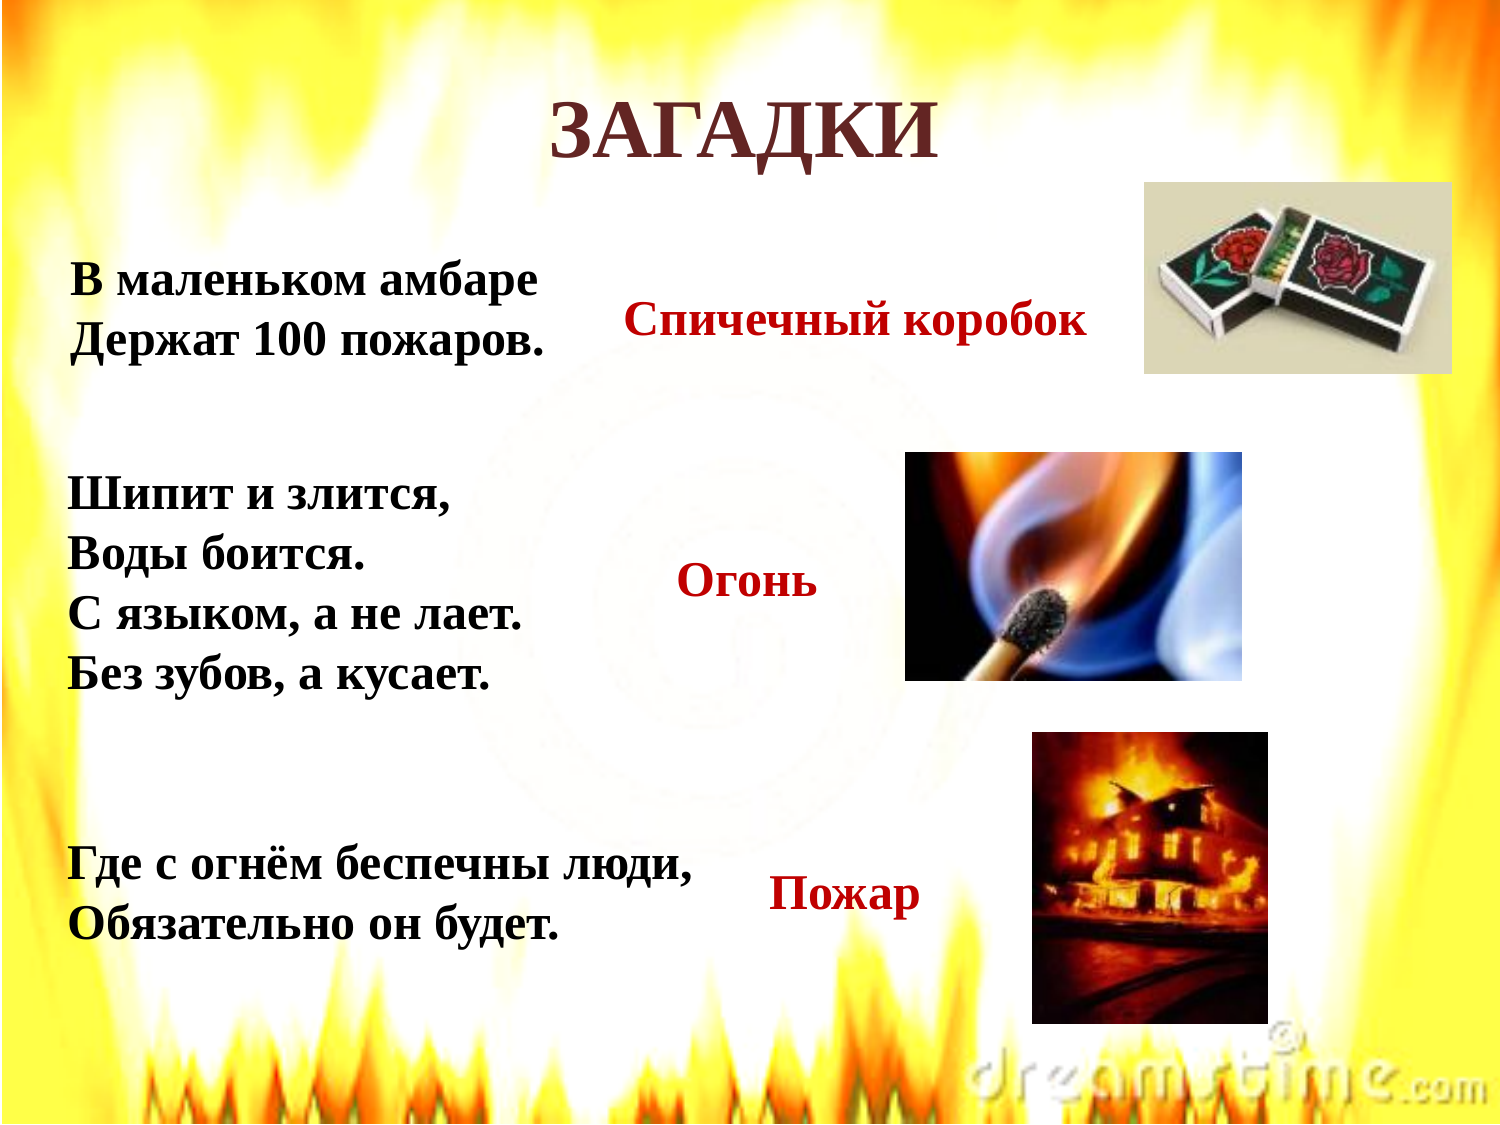

ЗАГАДКИ
В маленьком амбаре
Держат 100 пожаров.
Спичечный коробок
Шипит и злится,
Воды боится.
С языком, а не лает.
Без зубов, а кусает.
Огонь
Где с огнём беспечны люди,
Обязательно он будет.
Пожар